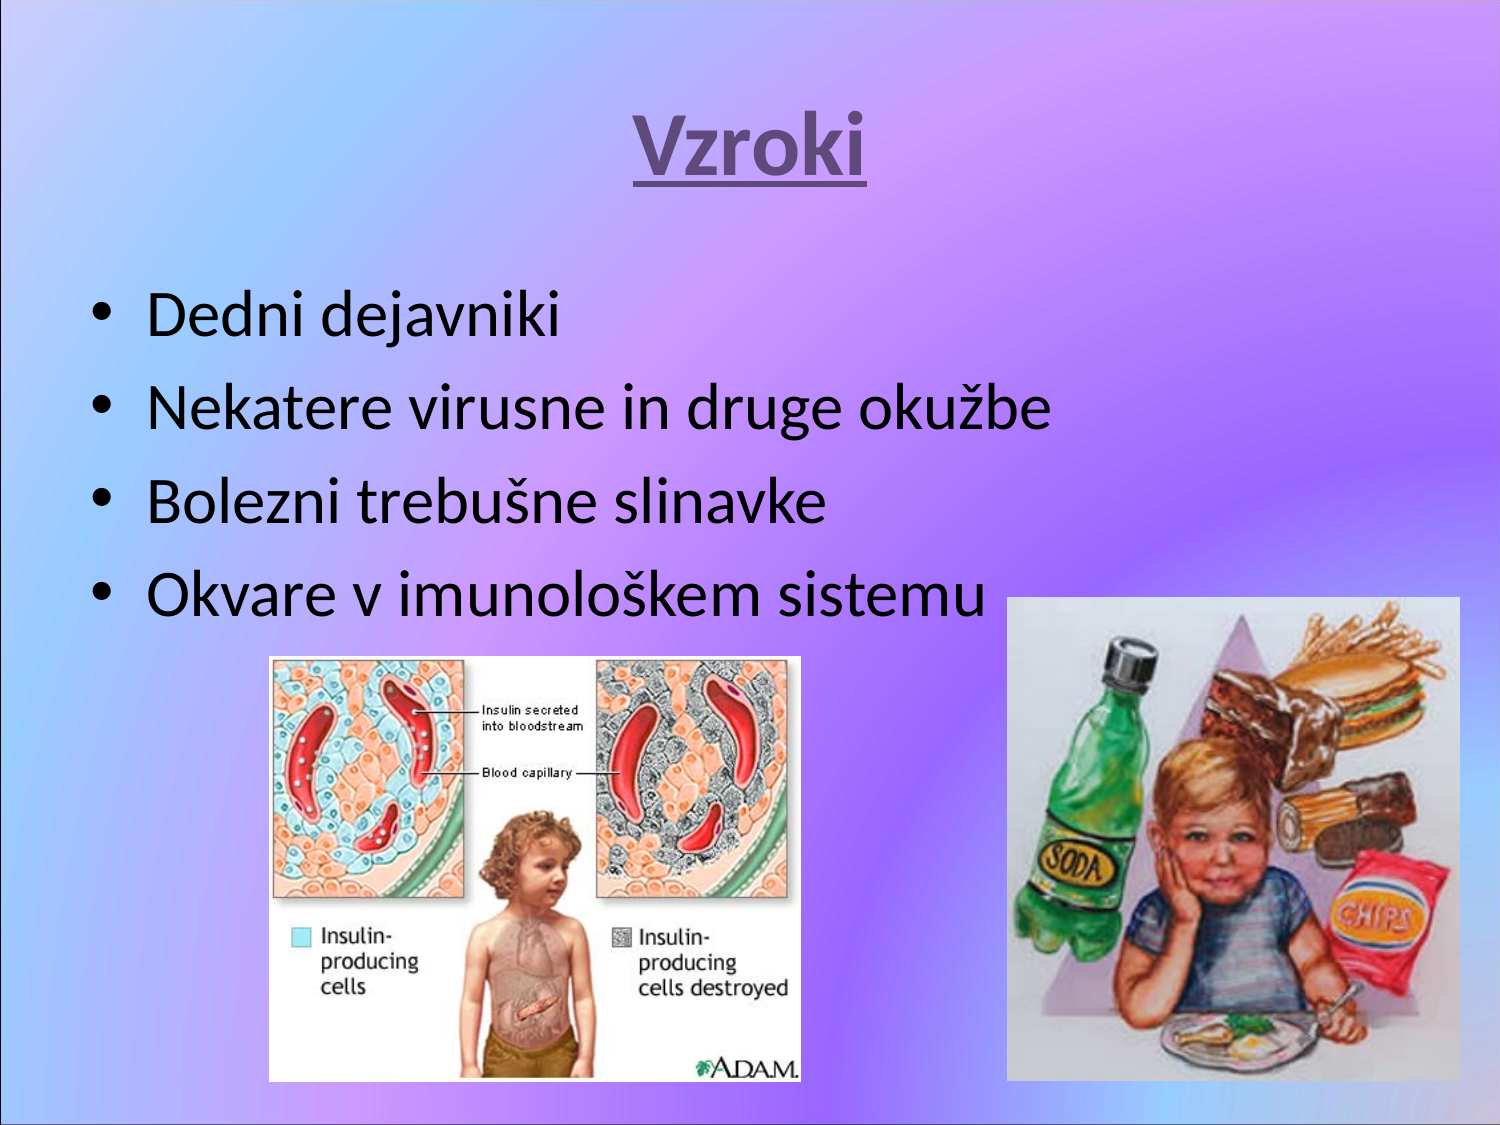

# Vzroki
Dedni dejavniki
Nekatere virusne in druge okužbe
Bolezni trebušne slinavke
Okvare v imunološkem sistemu